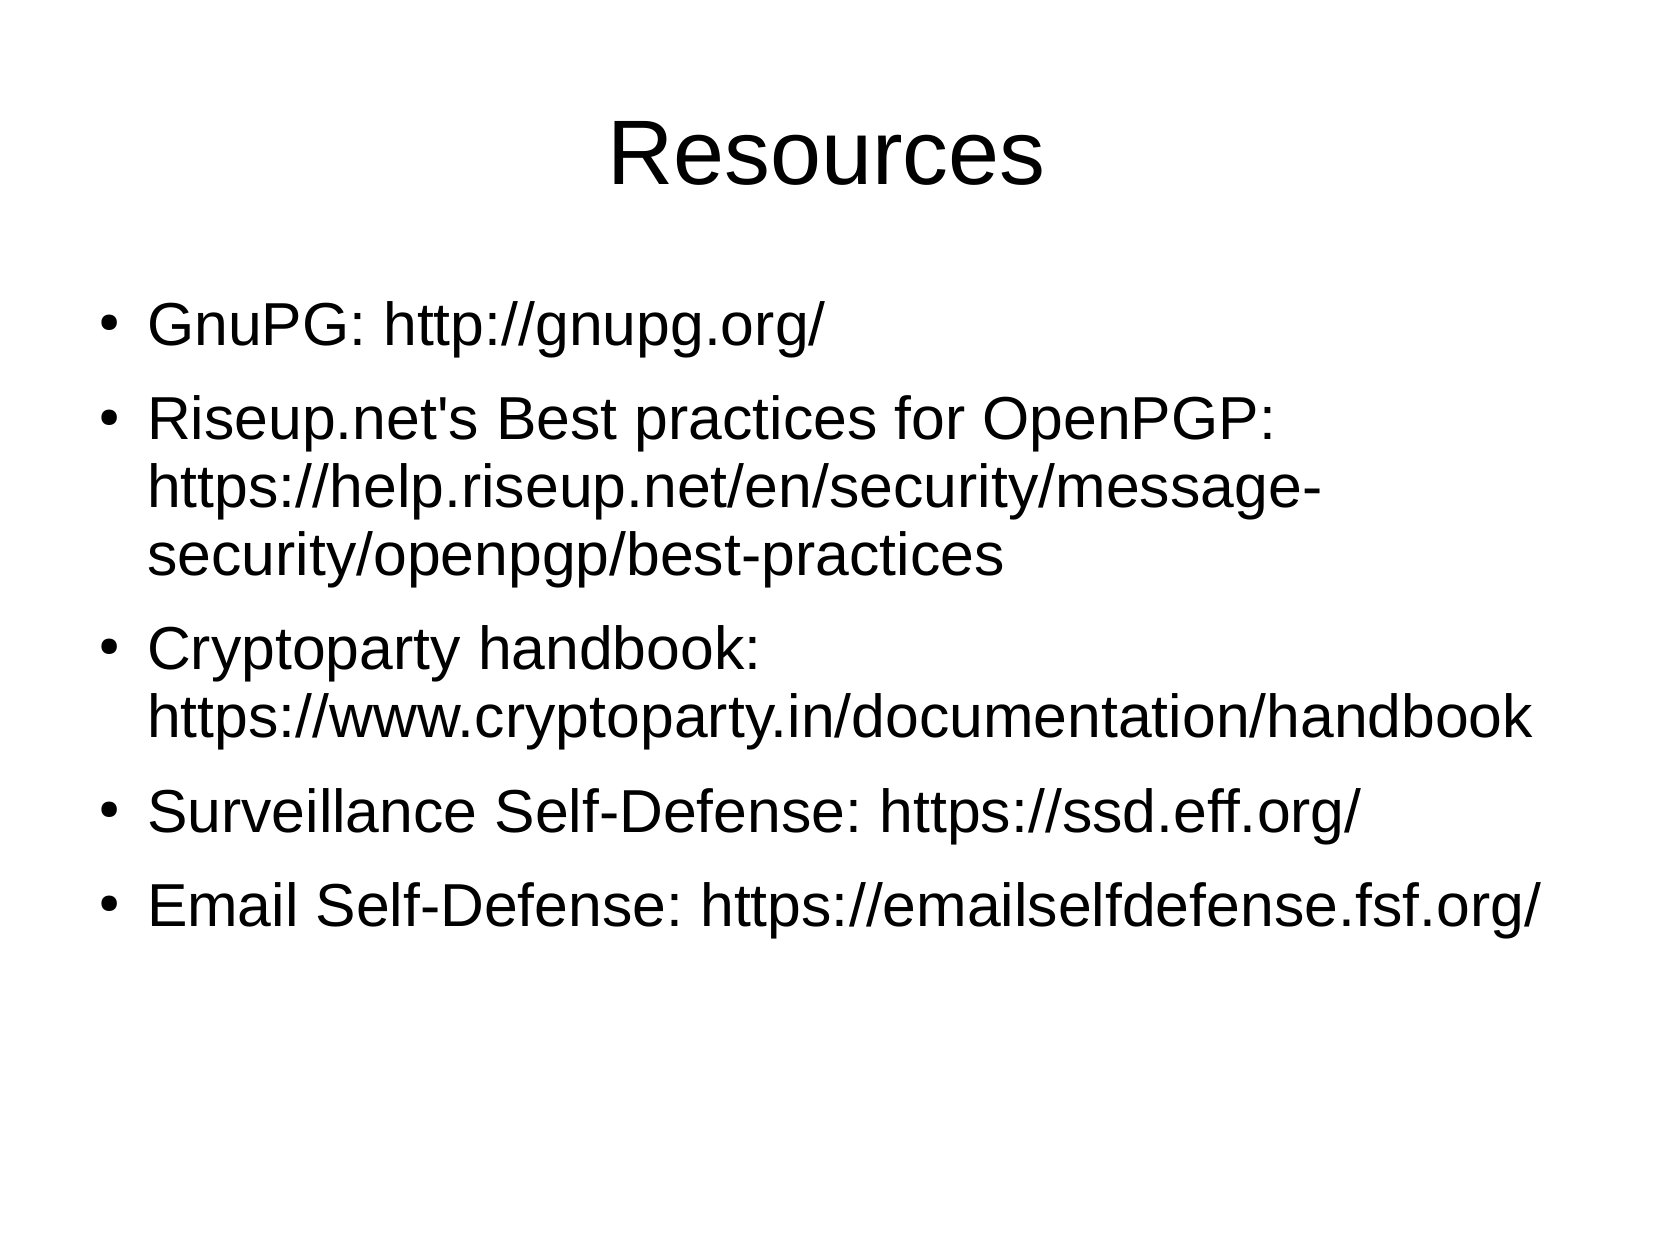

# Resources
GnuPG: http://gnupg.org/
Riseup.net's Best practices for OpenPGP: https://help.riseup.net/en/security/message-security/openpgp/best-practices
Cryptoparty handbook: https://www.cryptoparty.in/documentation/handbook
Surveillance Self-Defense: https://ssd.eff.org/
Email Self-Defense: https://emailselfdefense.fsf.org/